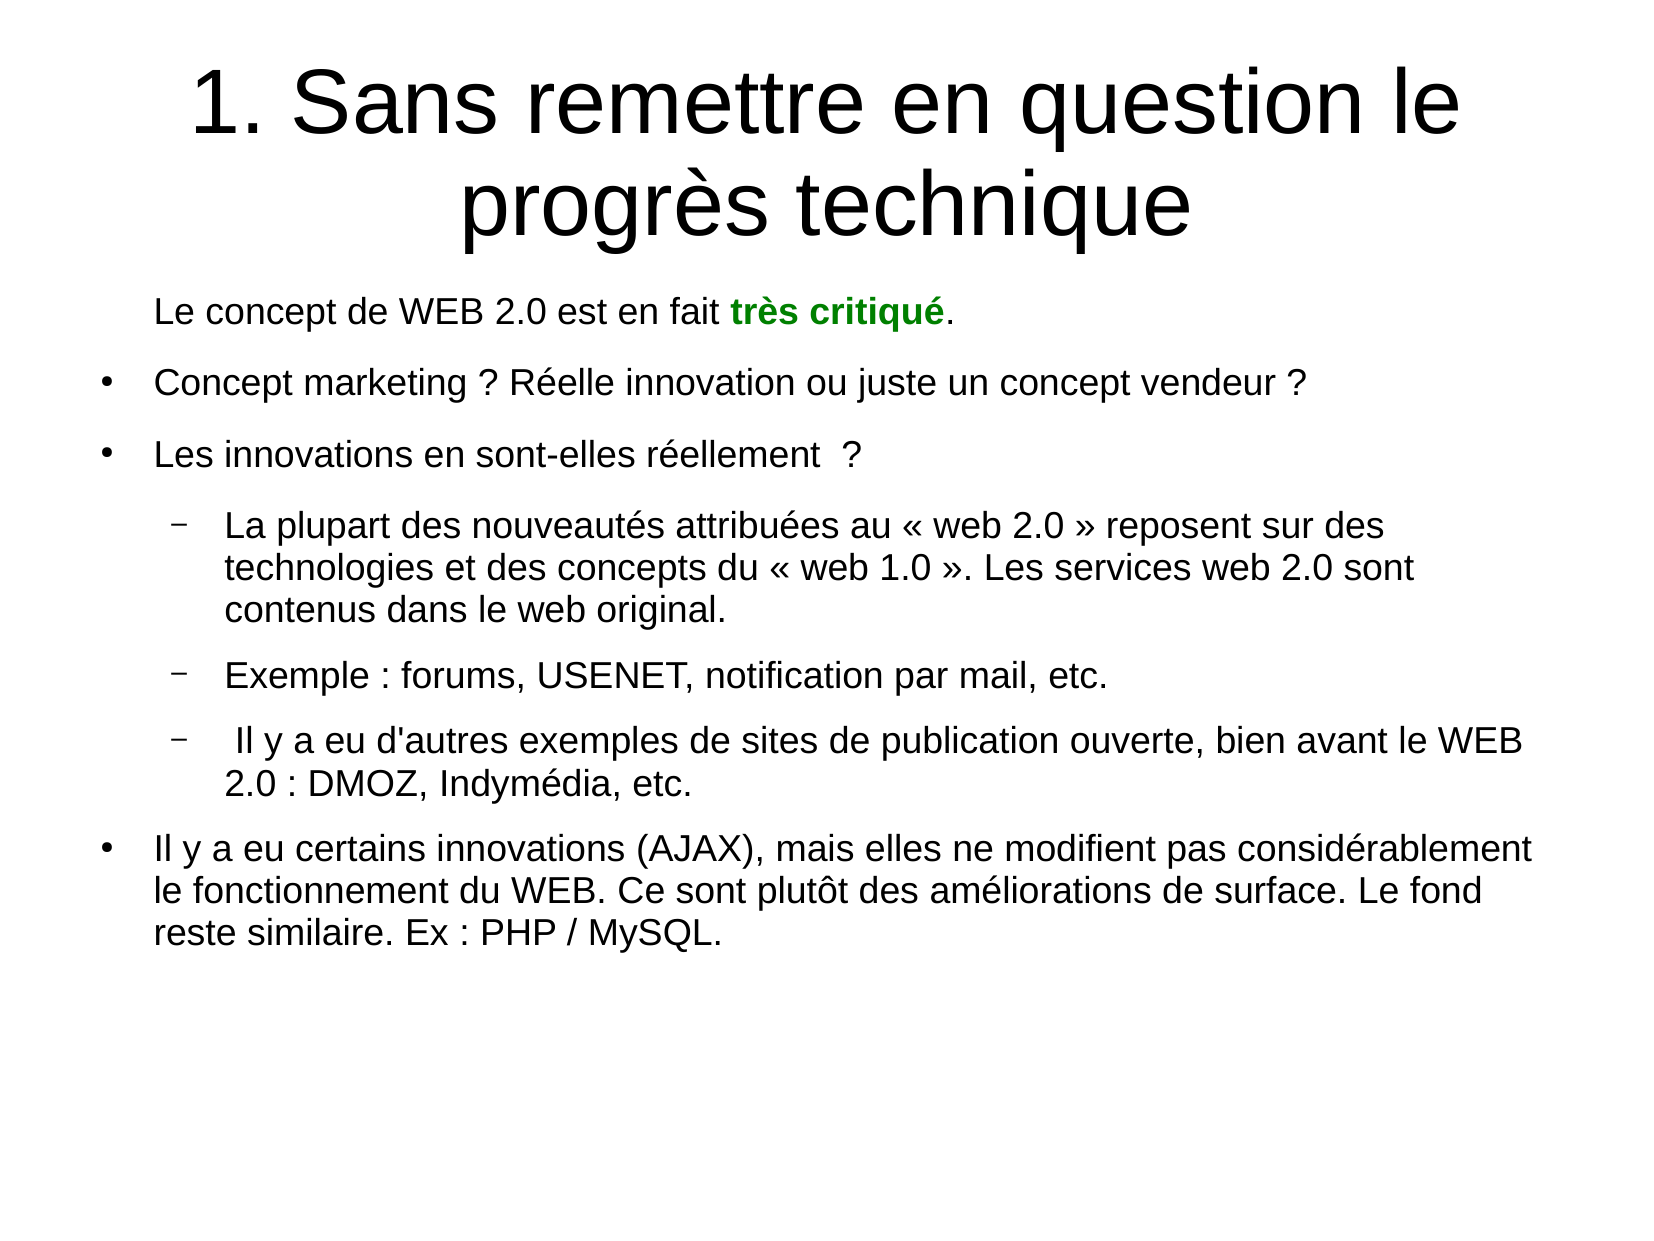

# 1. Sans remettre en question le progrès technique
Le concept de WEB 2.0 est en fait très critiqué.
Concept marketing ? Réelle innovation ou juste un concept vendeur ?
Les innovations en sont-elles réellement  ?
La plupart des nouveautés attribuées au « web 2.0 » reposent sur des technologies et des concepts du « web 1.0 ». Les services web 2.0 sont contenus dans le web original.
Exemple : forums, USENET, notification par mail, etc.
 Il y a eu d'autres exemples de sites de publication ouverte, bien avant le WEB 2.0 : DMOZ, Indymédia, etc.
Il y a eu certains innovations (AJAX), mais elles ne modifient pas considérablement le fonctionnement du WEB. Ce sont plutôt des améliorations de surface. Le fond reste similaire. Ex : PHP / MySQL.